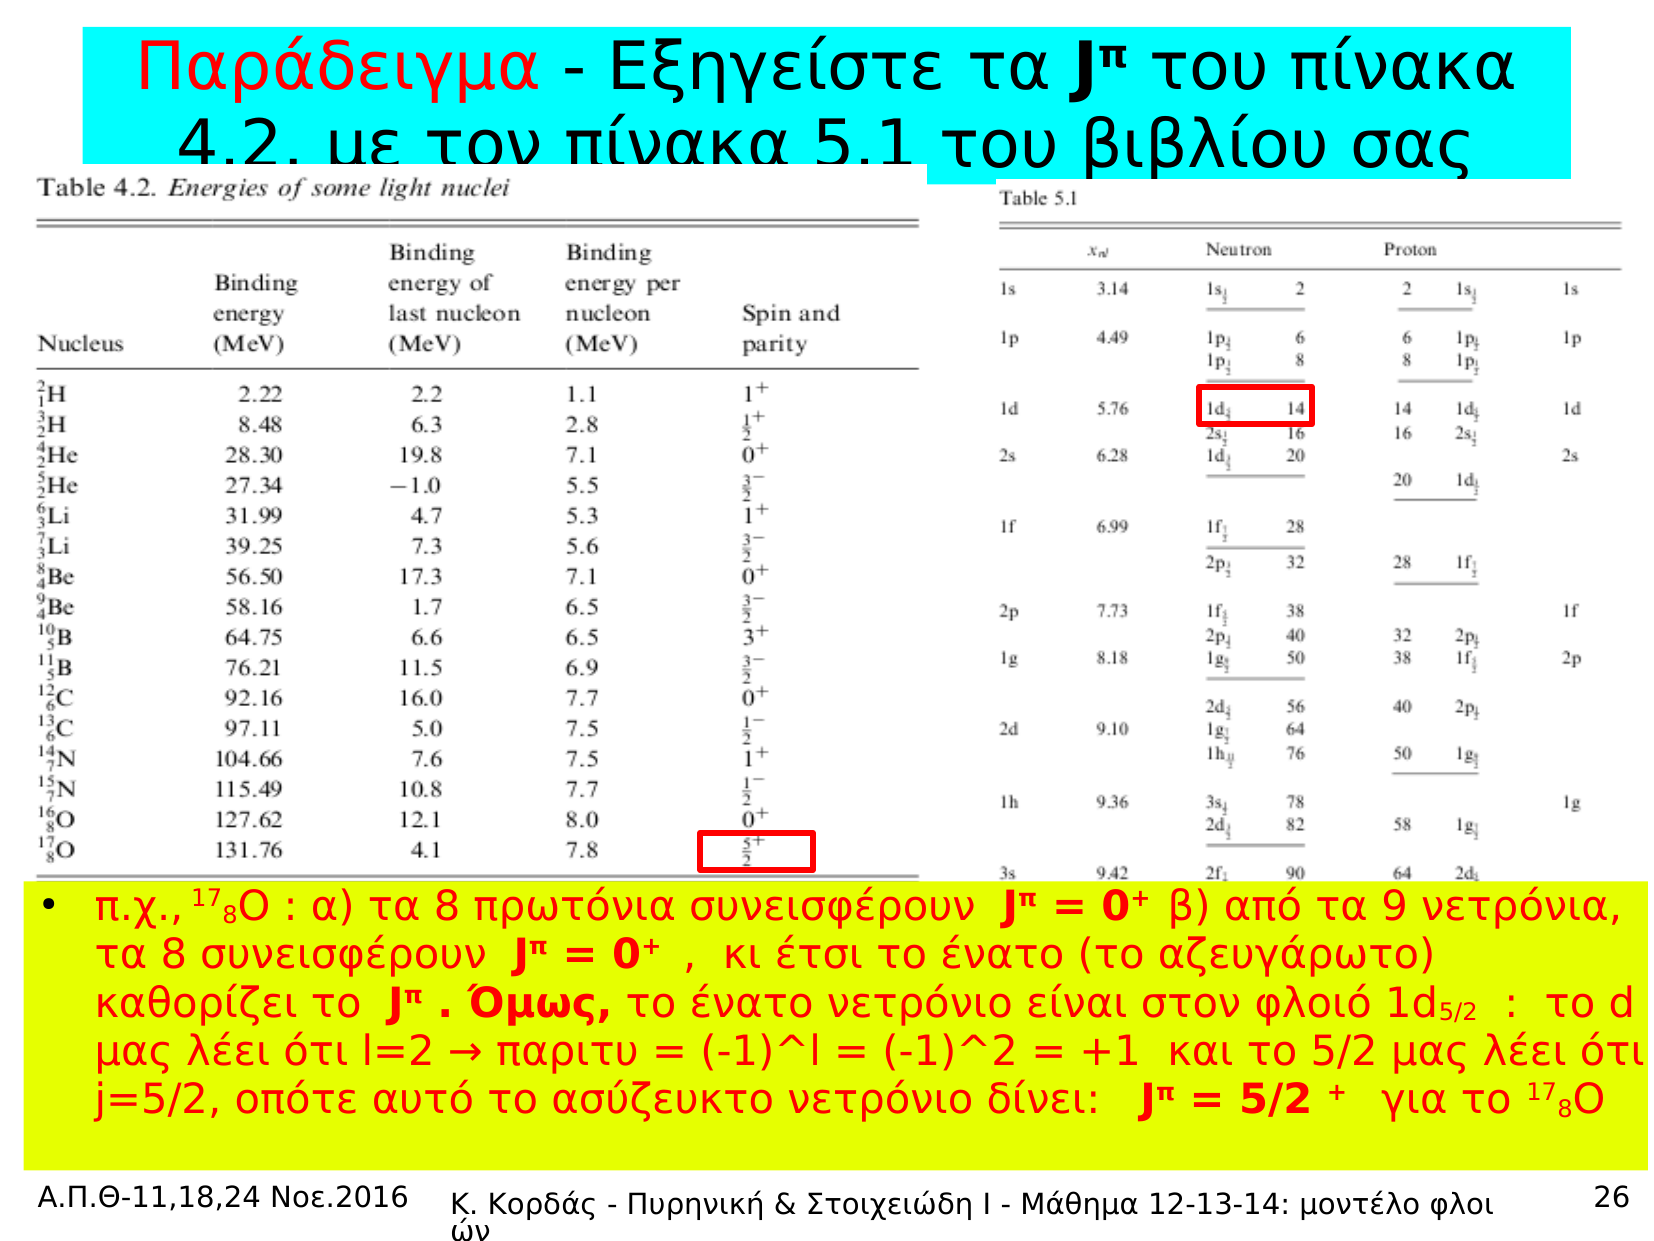

# Παράδειγμα - Εξηγείστε τα Jπ του πίνακα 4.2, με τον πίνακα 5.1 του βιβλίου σας
π.χ., 178Ο : α) τα 8 πρωτόνια συνεισφέρουν Jπ = 0+ β) από τα 9 νετρόνια, τα 8 συνεισφέρουν Jπ = 0+ , κι έτσι το ένατο (το αζευγάρωτο) καθορίζει το Jπ . Όμως, το ένατο νετρόνιο είναι στον φλοιό 1d5/2 : το d μας λέει ότι l=2 → παριτυ = (-1)^l = (-1)^2 = +1 και το 5/2 μας λέει ότι j=5/2, οπότε αυτό το ασύζευκτο νετρόνιο δίνει: Jπ = 5/2 + για το 178Ο
Α.Π.Θ-11,18,24 Νοε.2016
26
Κ. Κορδάς - Πυρηνική & Στοιχειώδη Ι - Μάθημα 12-13-14: μοντέλο φλοιών